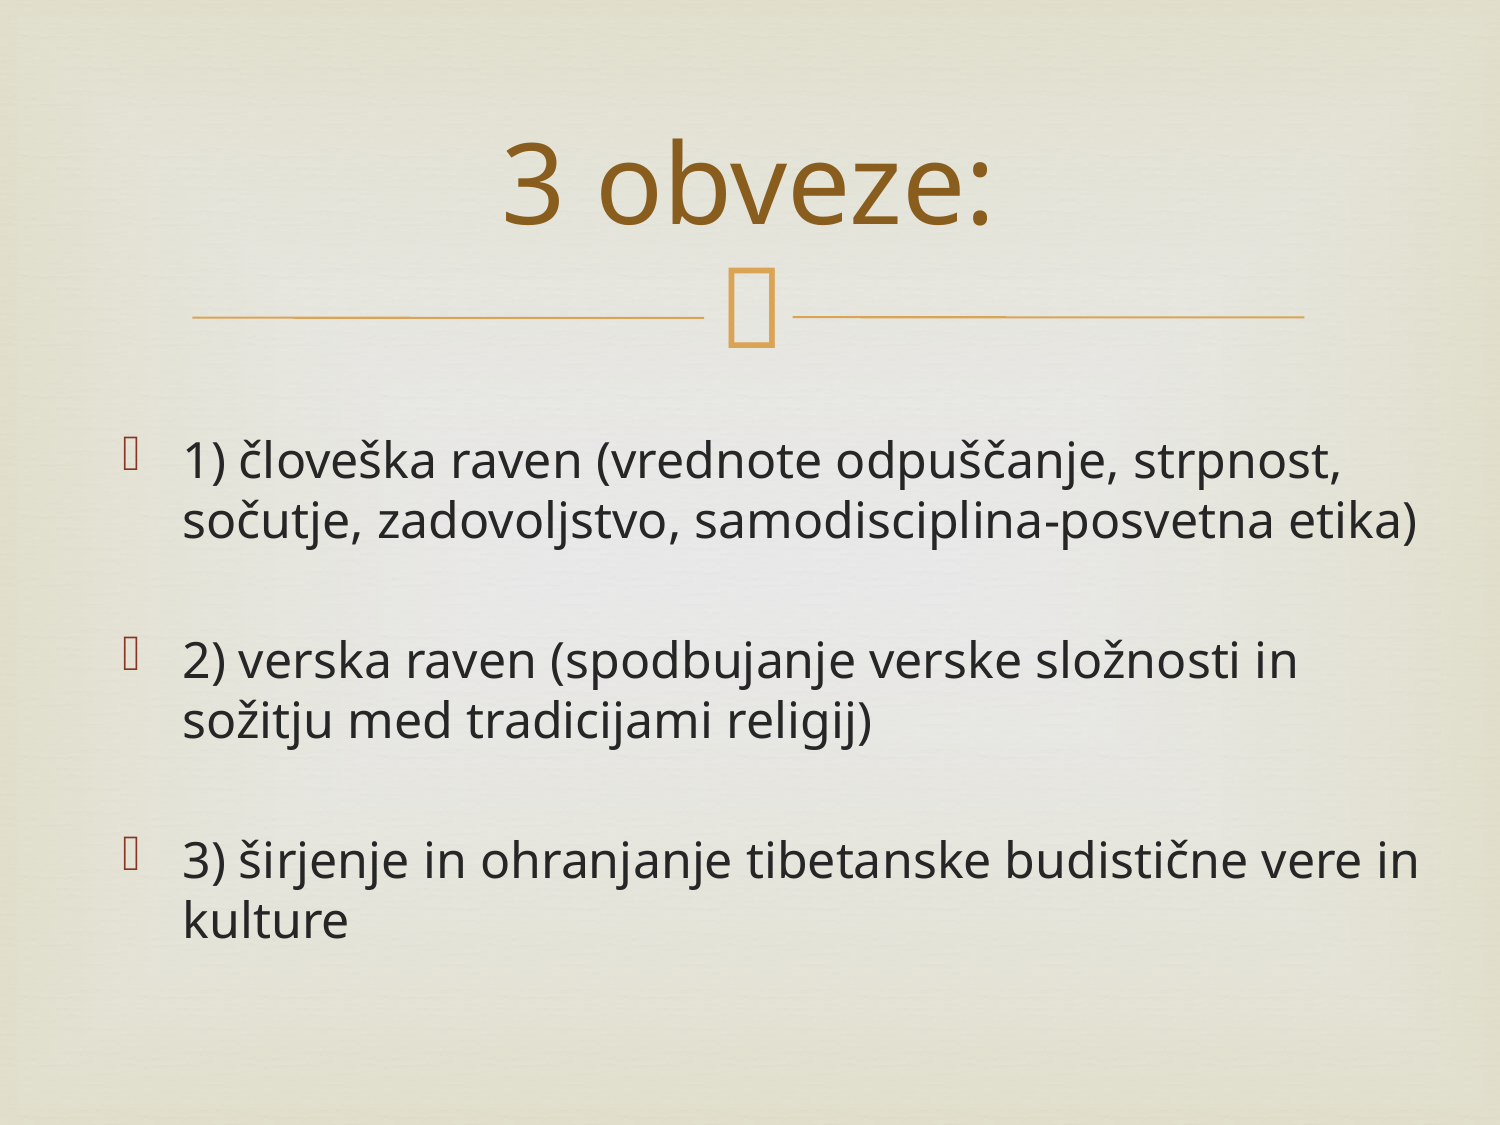

3 obveze:
# 1) človeška raven (vrednote odpuščanje, strpnost, sočutje, zadovoljstvo, samodisciplina-posvetna etika)
2) verska raven (spodbujanje verske složnosti in sožitju med tradicijami religij)
3) širjenje in ohranjanje tibetanske budistične vere in kulture